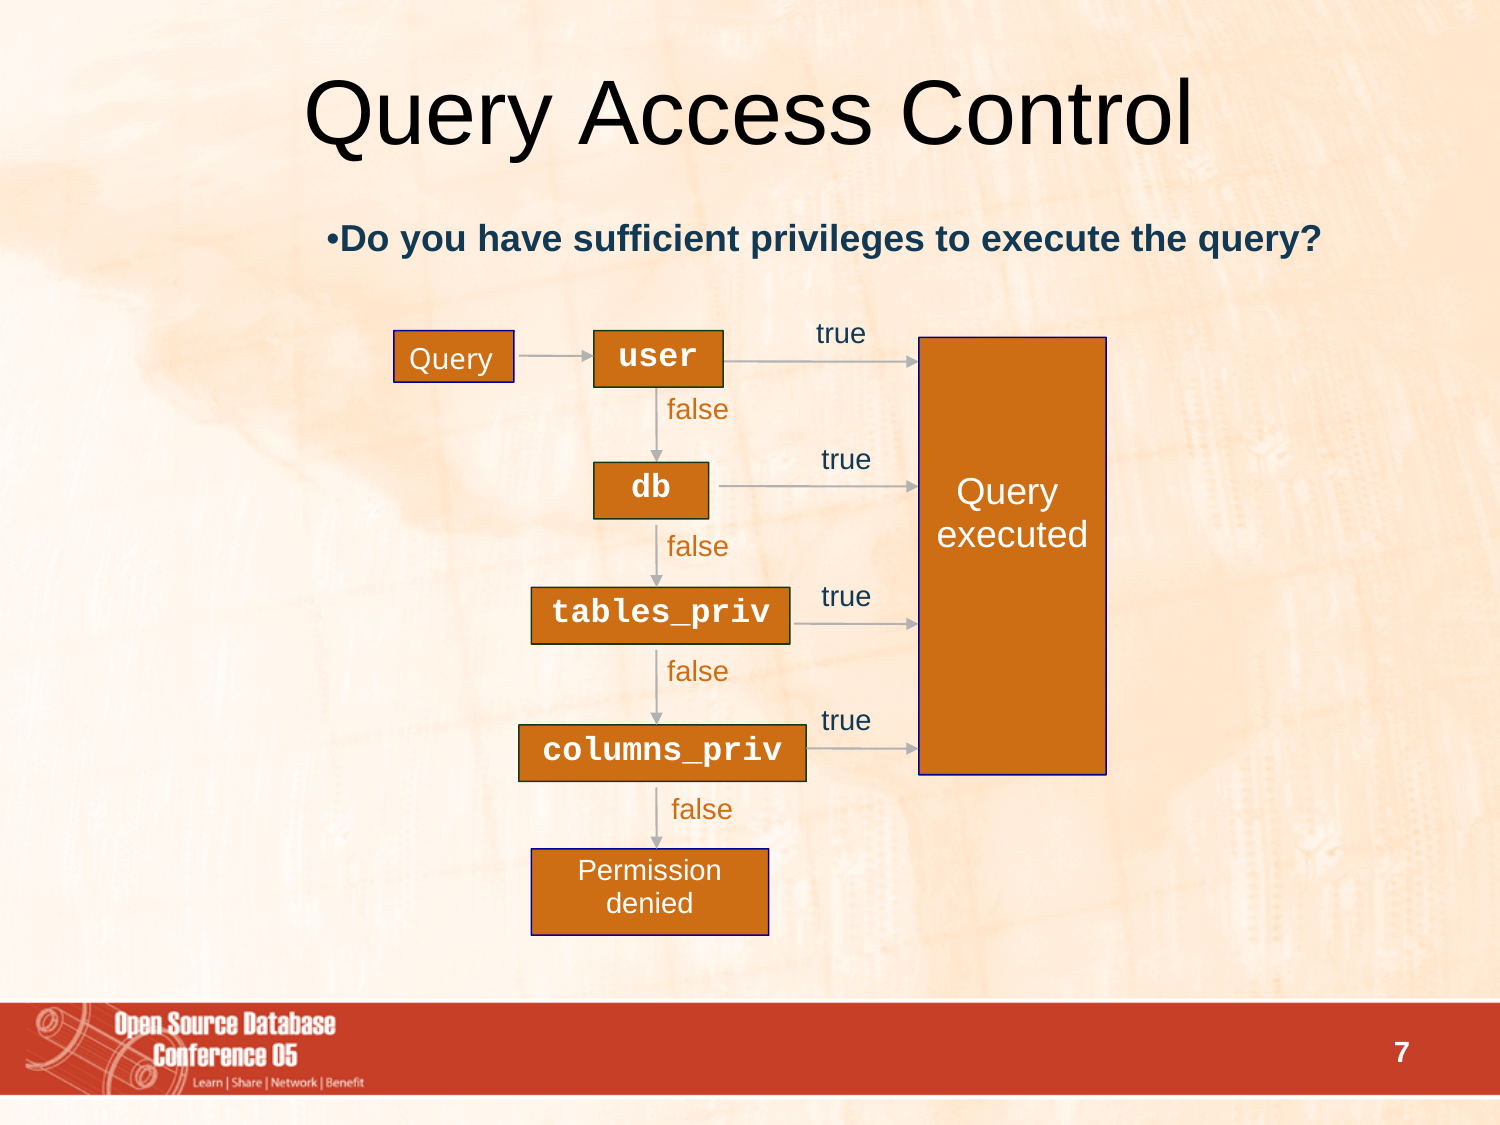

# Query Access Control
Do you have sufficient privileges to execute the query?
true
Query
executed
Query
user
false
db
true
false
tables_priv
true
false
columns_priv
true
false
Permission
denied
7